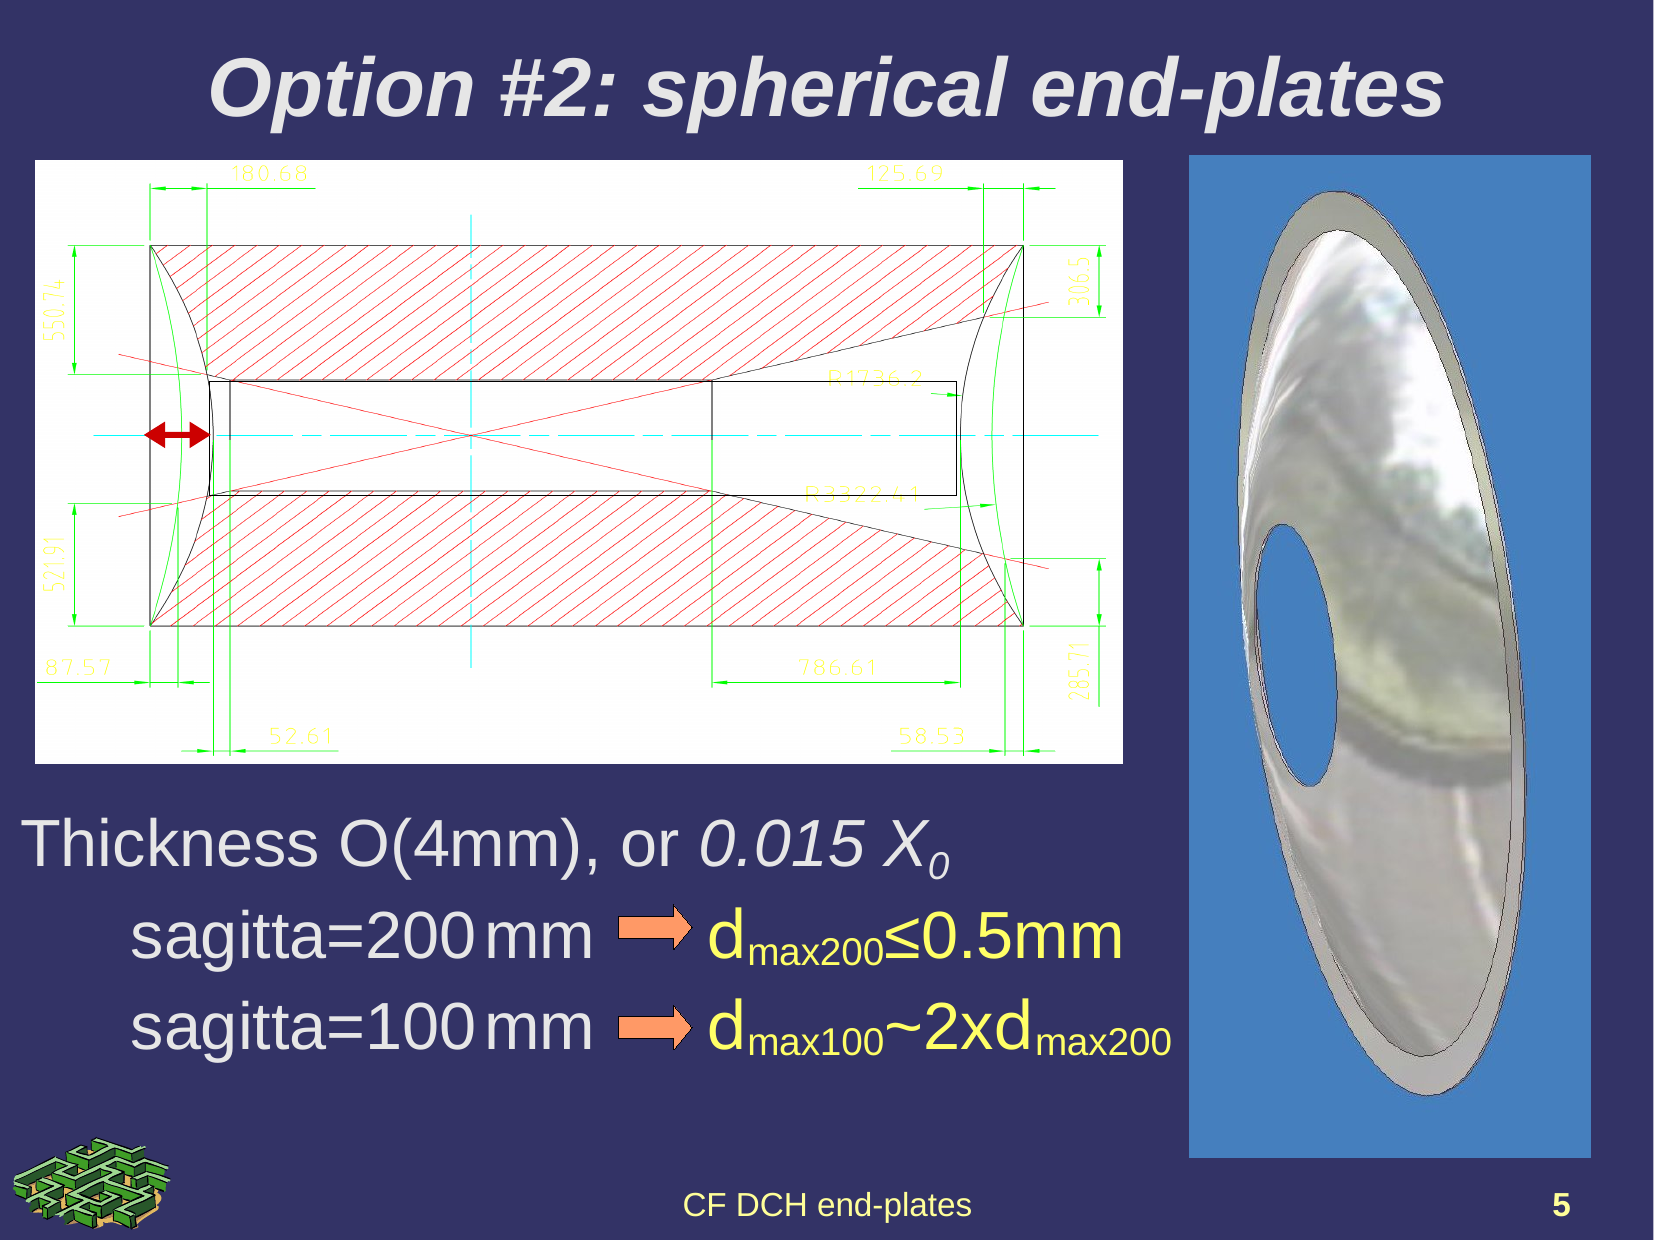

# Option #2: spherical end-plates
Thickness O(4mm), or 0.015 X0
	sagitta=200 mm dmax200≤0.5mm
	sagitta=100 mm dmax100~2xdmax200
CF DCH end-plates
5